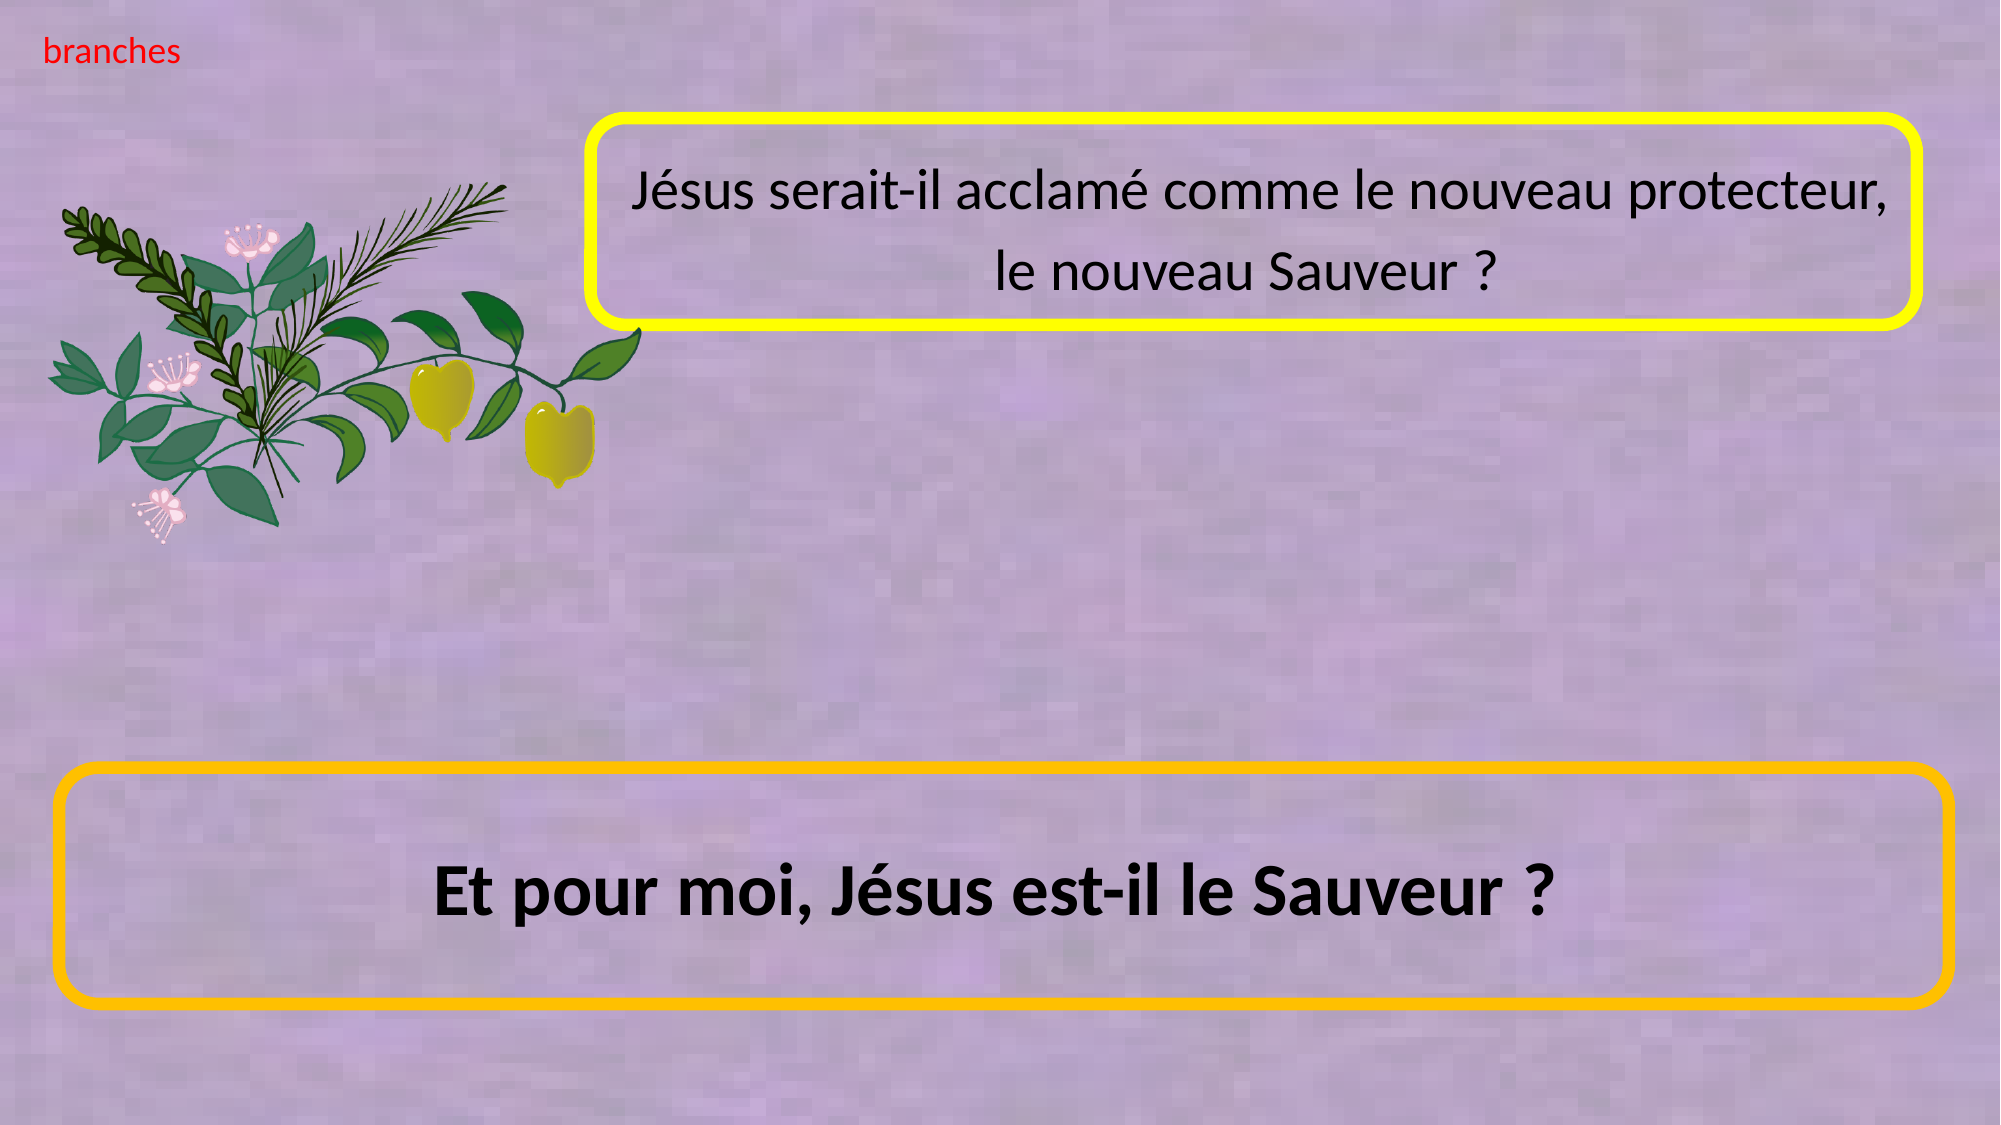

branches
 Jésus serait-il acclamé comme le nouveau protecteur, le nouveau Sauveur ?
Et pour moi, Jésus est-il le Sauveur ?